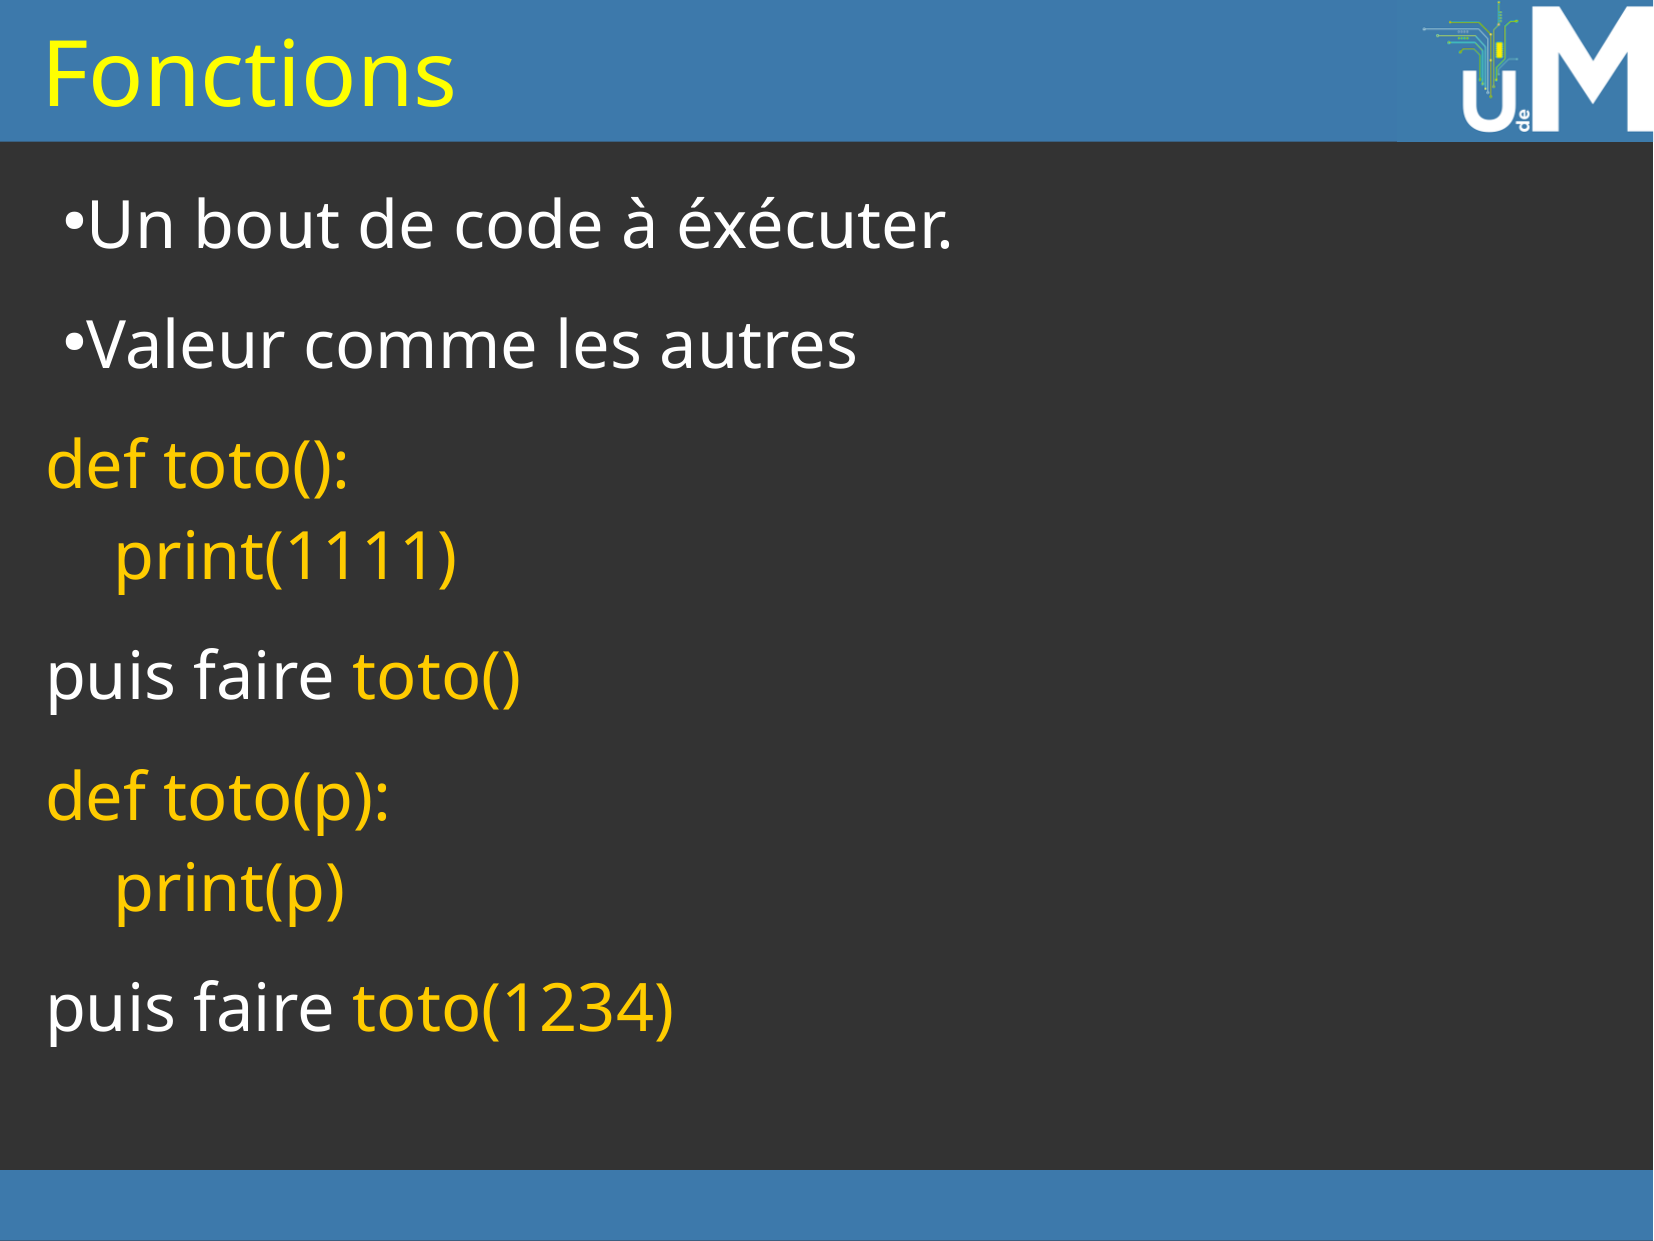

# Fonctions
Un bout de code à éxécuter.
Valeur comme les autres
def toto():
 print(1111)
puis faire toto()
def toto(p):
 print(p)
puis faire toto(1234)